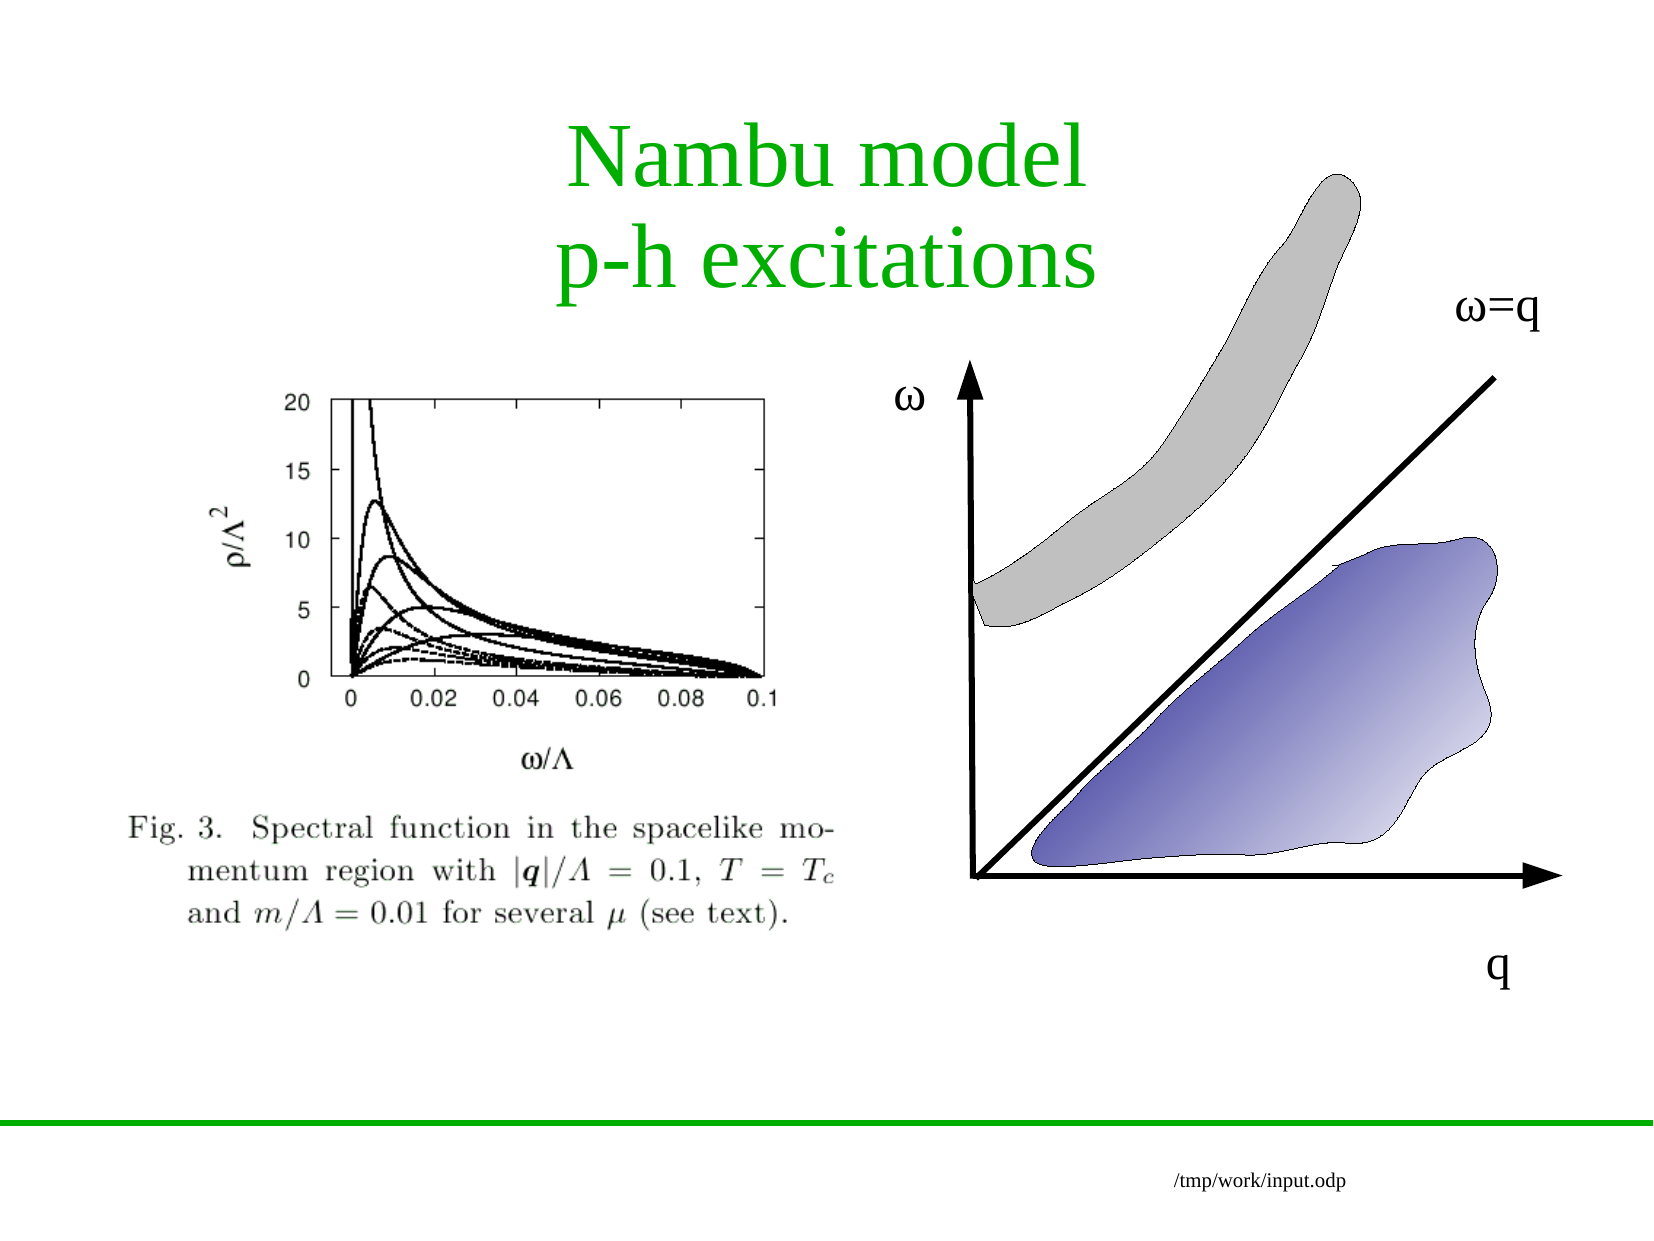

# Nambu model p-h excitations
ω=q
ω
q